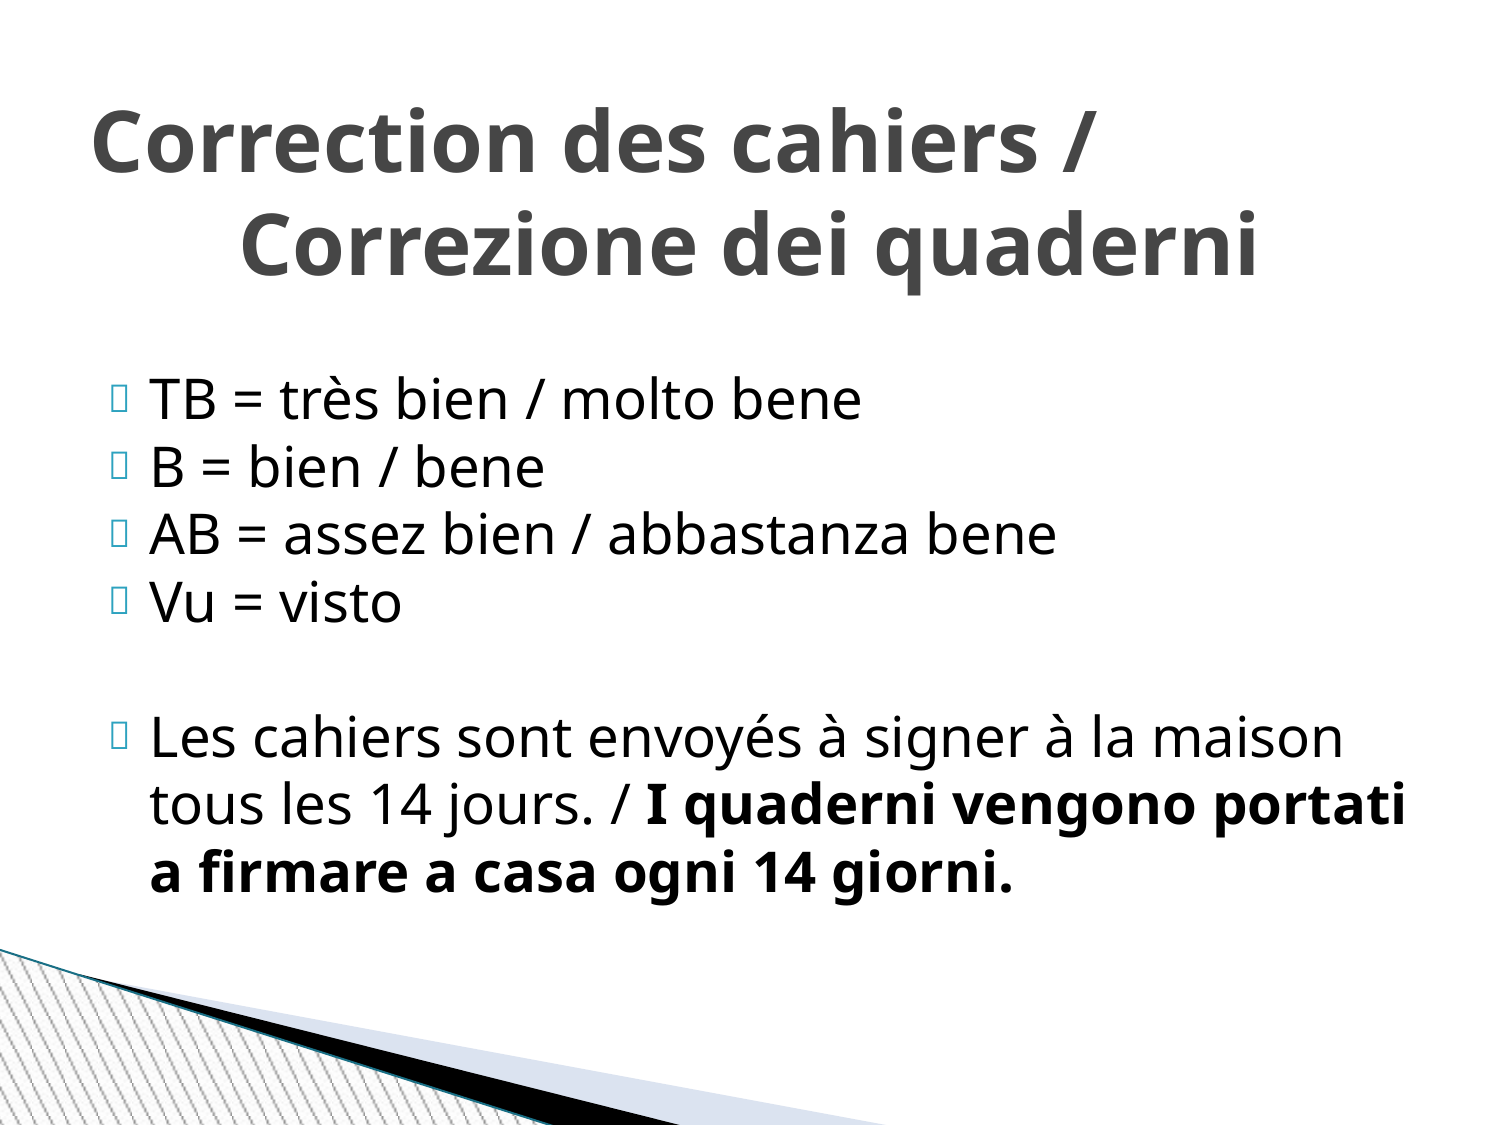

Correction des cahiers /
Correzione dei quaderni
TB = très bien / molto bene
B = bien / bene
AB = assez bien / abbastanza bene
Vu = visto
Les cahiers sont envoyés à signer à la maison tous les 14 jours. / I quaderni vengono portati a firmare a casa ogni 14 giorni.